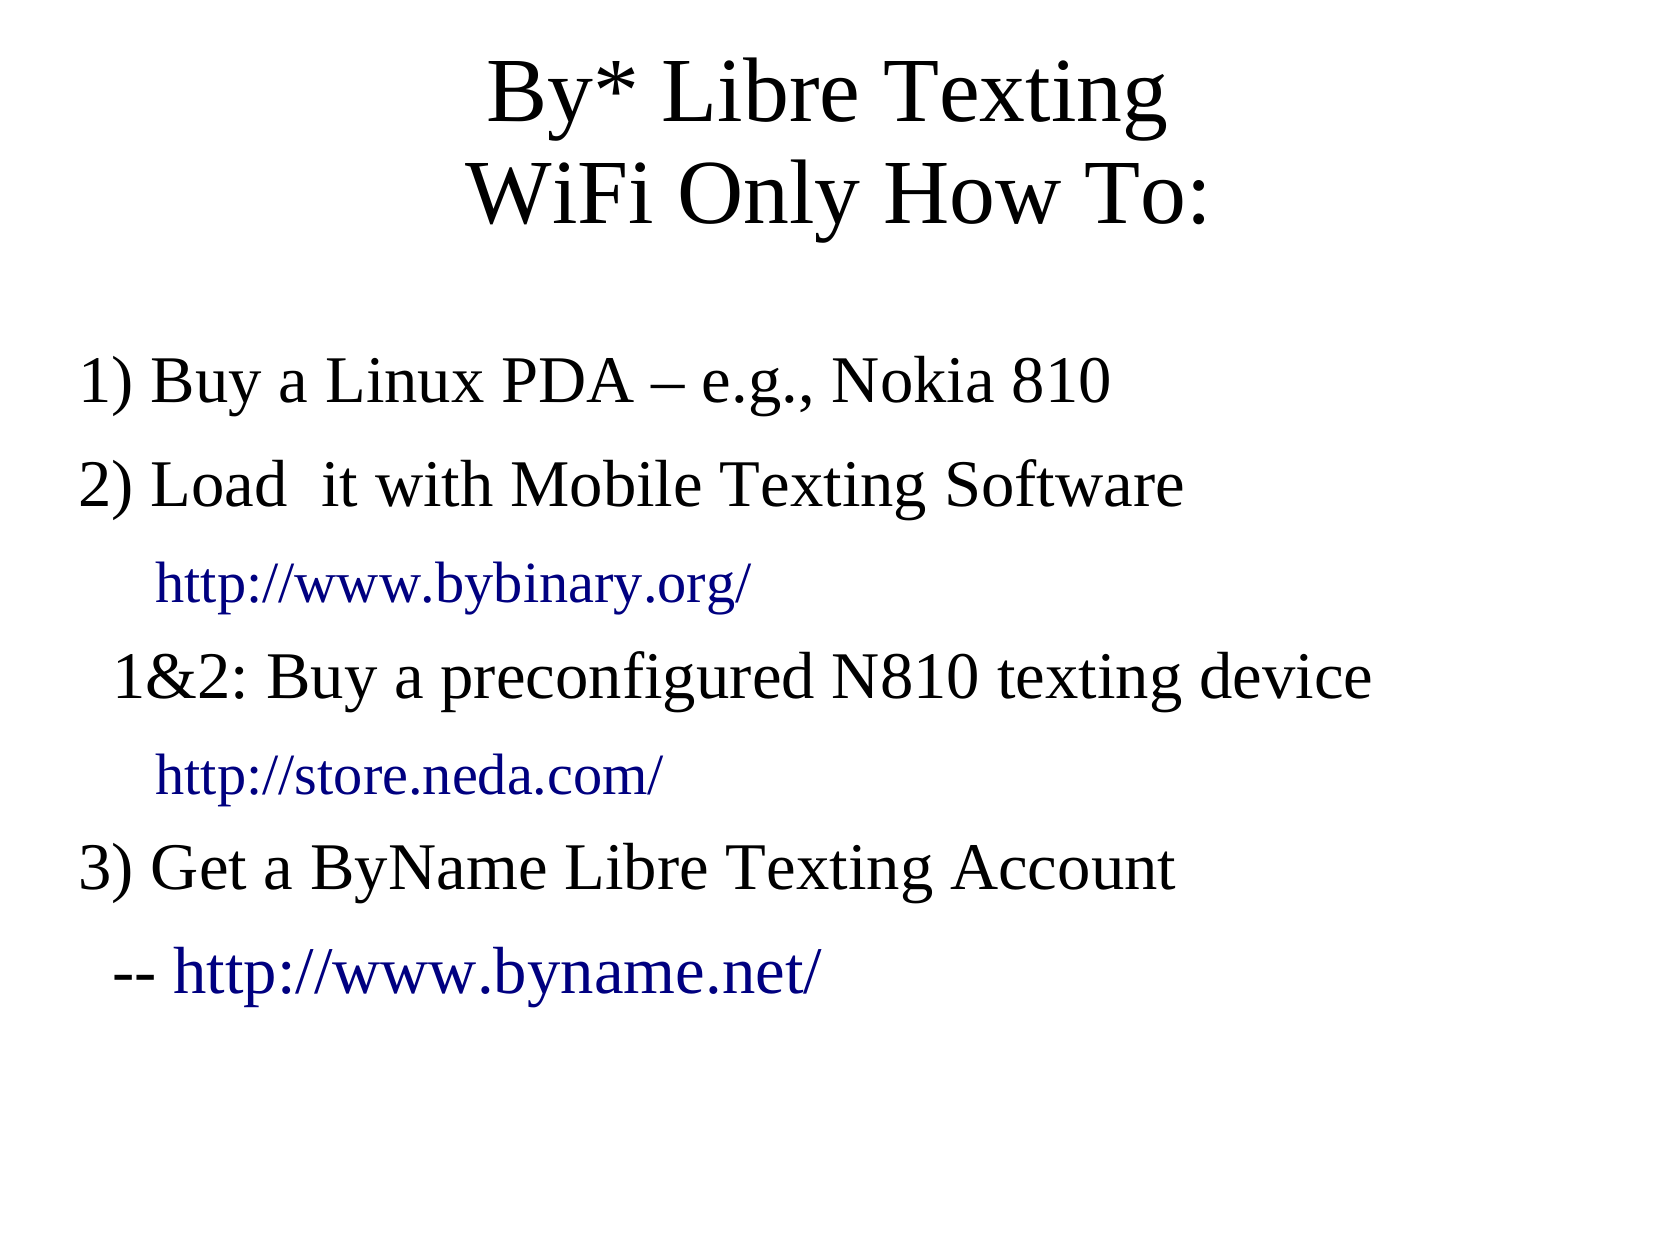

# By* Libre Texting WiFi Only How To:
1) Buy a Linux PDA – e.g., Nokia 810
2) Load it with Mobile Texting Software
http://www.bybinary.org/
 1&2: Buy a preconfigured N810 texting device
http://store.neda.com/
3) Get a ByName Libre Texting Account
 -- http://www.byname.net/